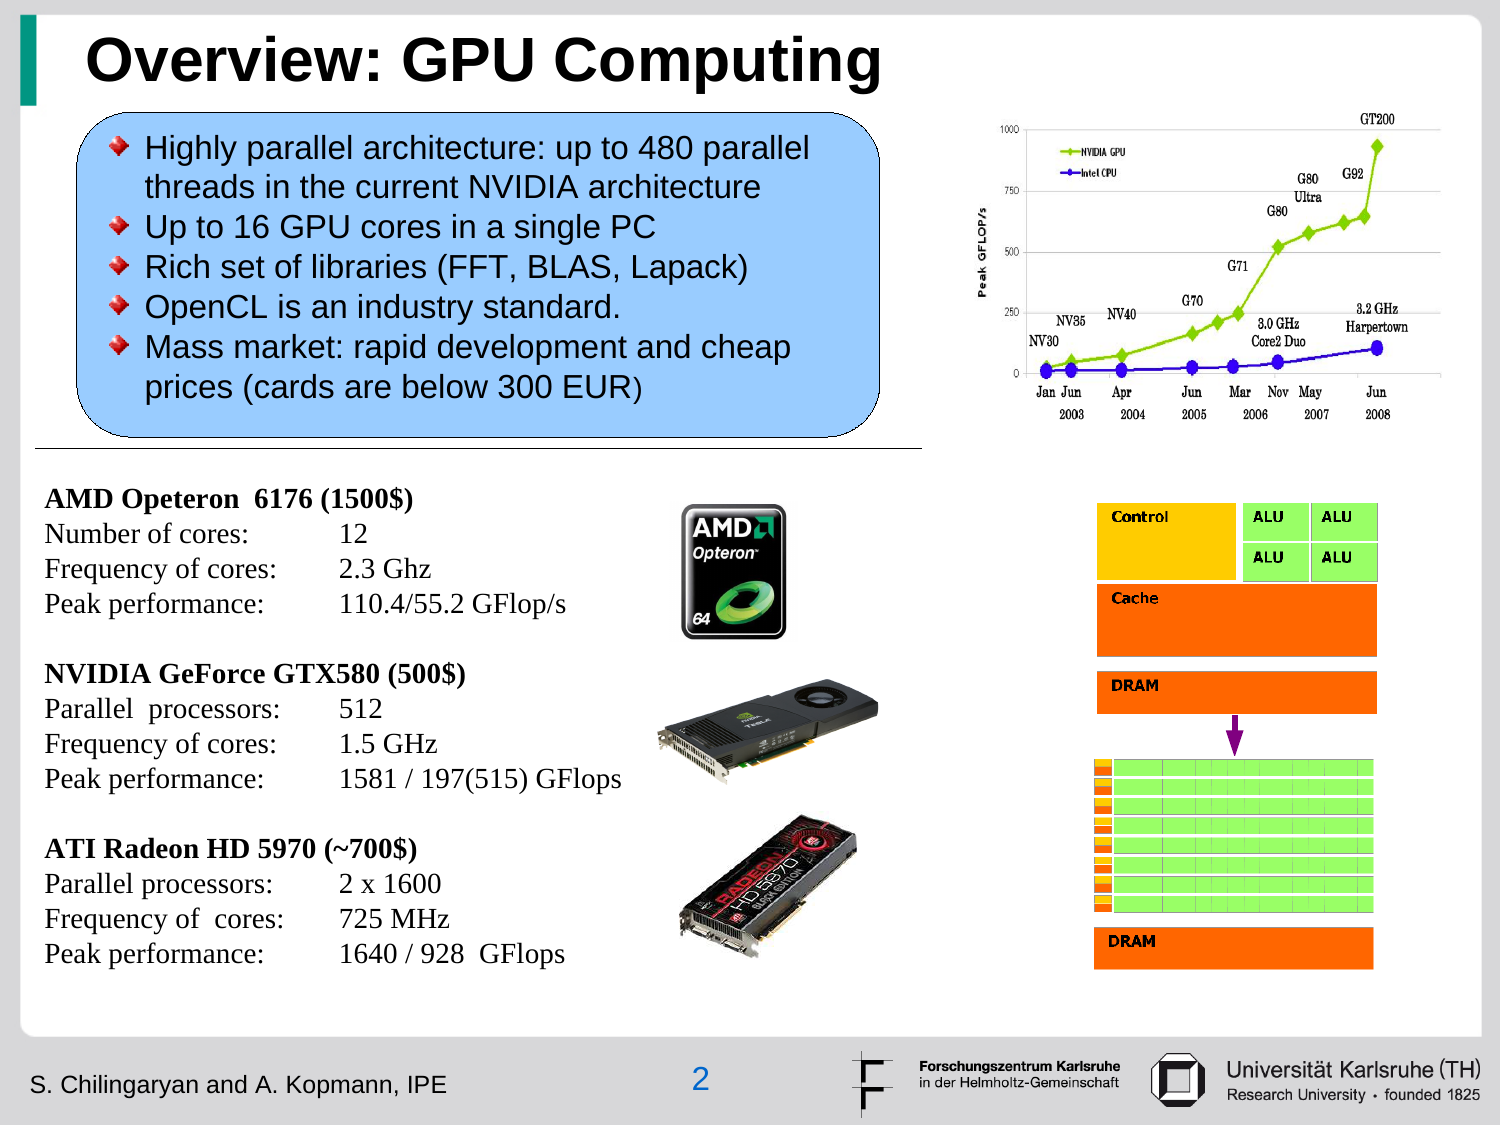

Hardware
# Overview: GPU Computing
Highly parallel architecture: up to 480 parallel threads in the current NVIDIA architecture
Up to 16 GPU cores in a single PC
Rich set of libraries (FFT, BLAS, Lapack)
OpenCL is an industry standard.
Mass market: rapid development and cheap prices (cards are below 300 EUR)
AMD Opeteron 6176 (1500$)
Number of cores:		12
Frequency of cores: 	2.3 Ghz
Peak performance:		110.4/55.2 GFlop/s
NVIDIA GeForce GTX580 (500$)
Parallel processors:	512
Frequency of cores:	1.5 GHz
Peak performance:		1581 / 197(515) GFlops
ATI Radeon HD 5970 (~700$)
Parallel processors:	2 x 1600
Frequency of cores:	725 MHz
Peak performance:		1640 / 928 GFlops
S. Chilingaryan and A. Kopmann, IPE